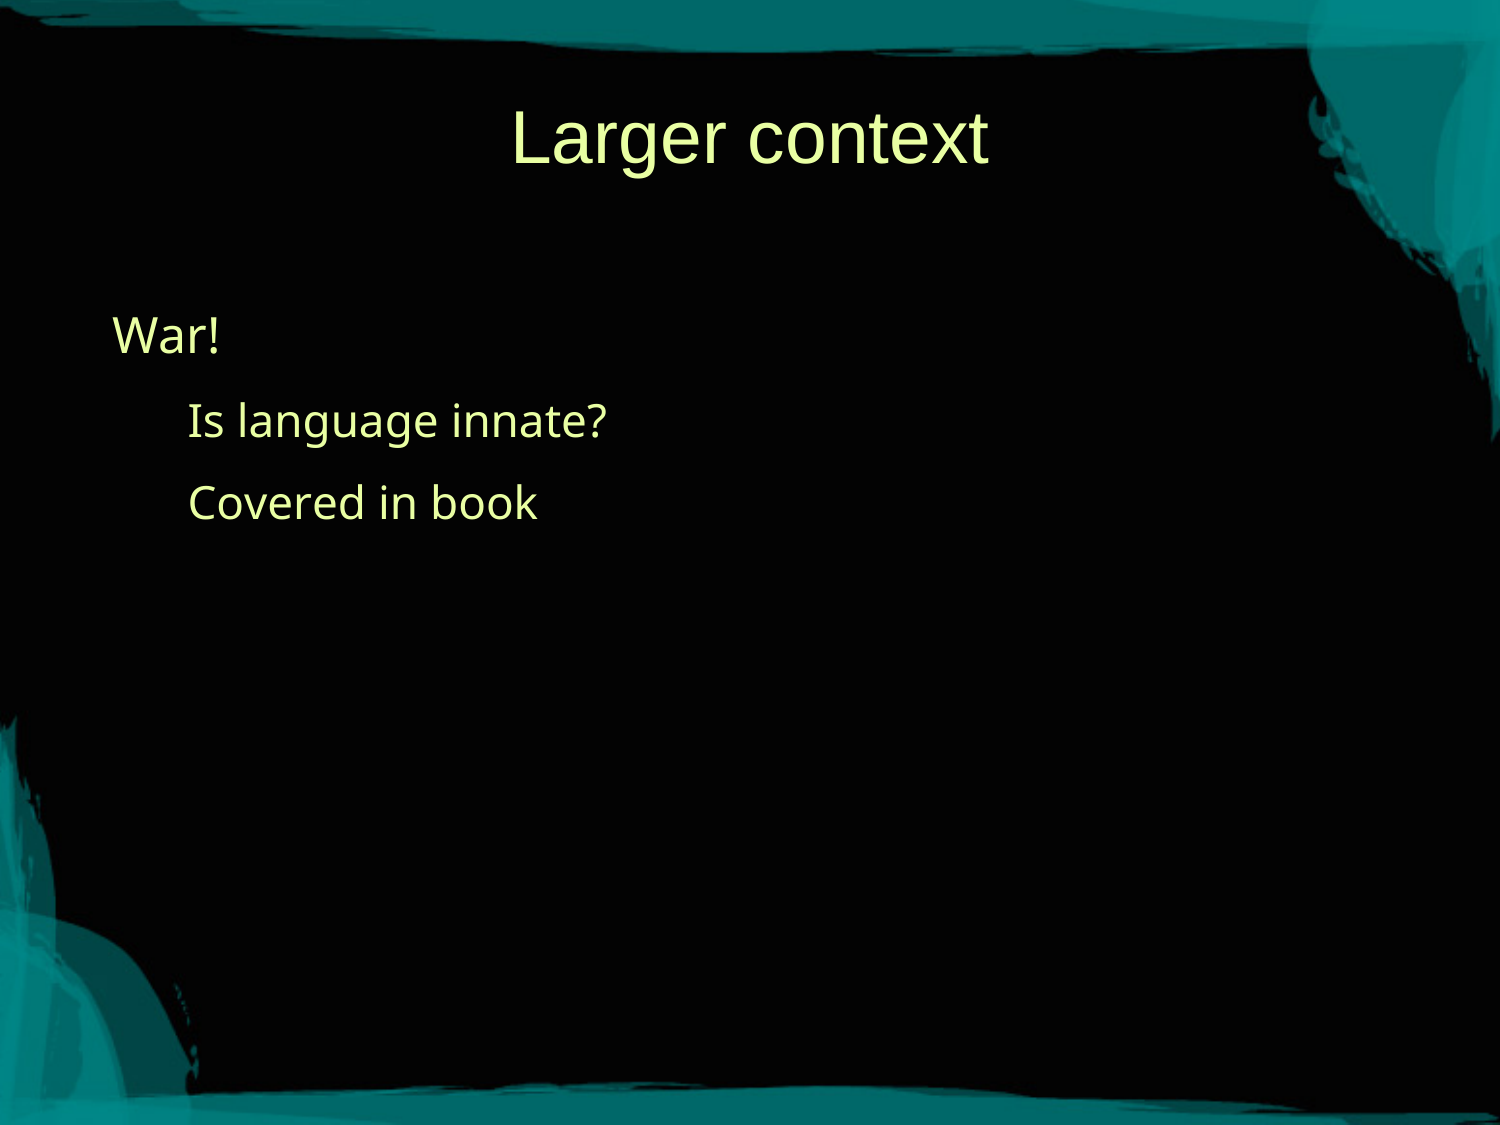

# Larger context
War!
Is language innate?
Covered in book